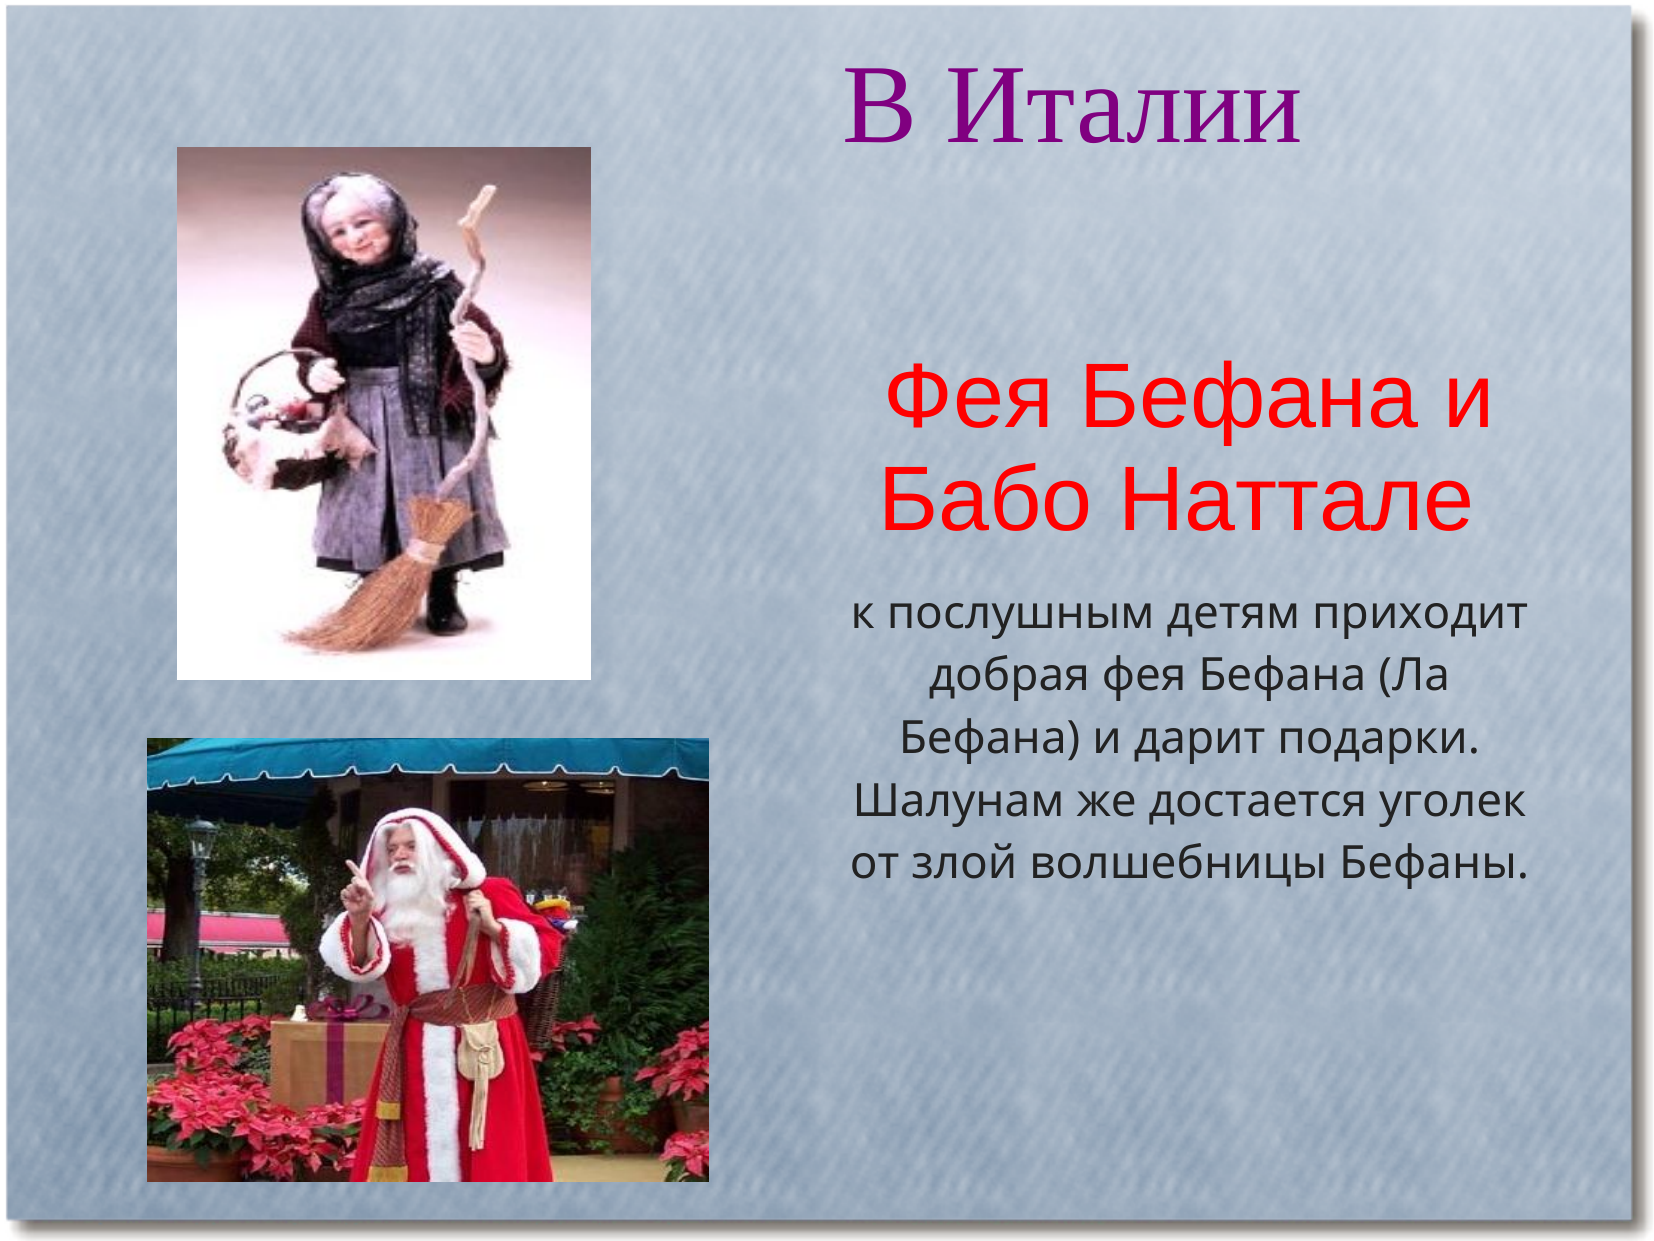

# В Италии
Фея Бефана и Бабо Наттале
к послушным детям приходит добрая фея Бефана (Ла Бефана) и дарит подарки. Шалунам же достается уголек от злой волшебницы Бефаны.